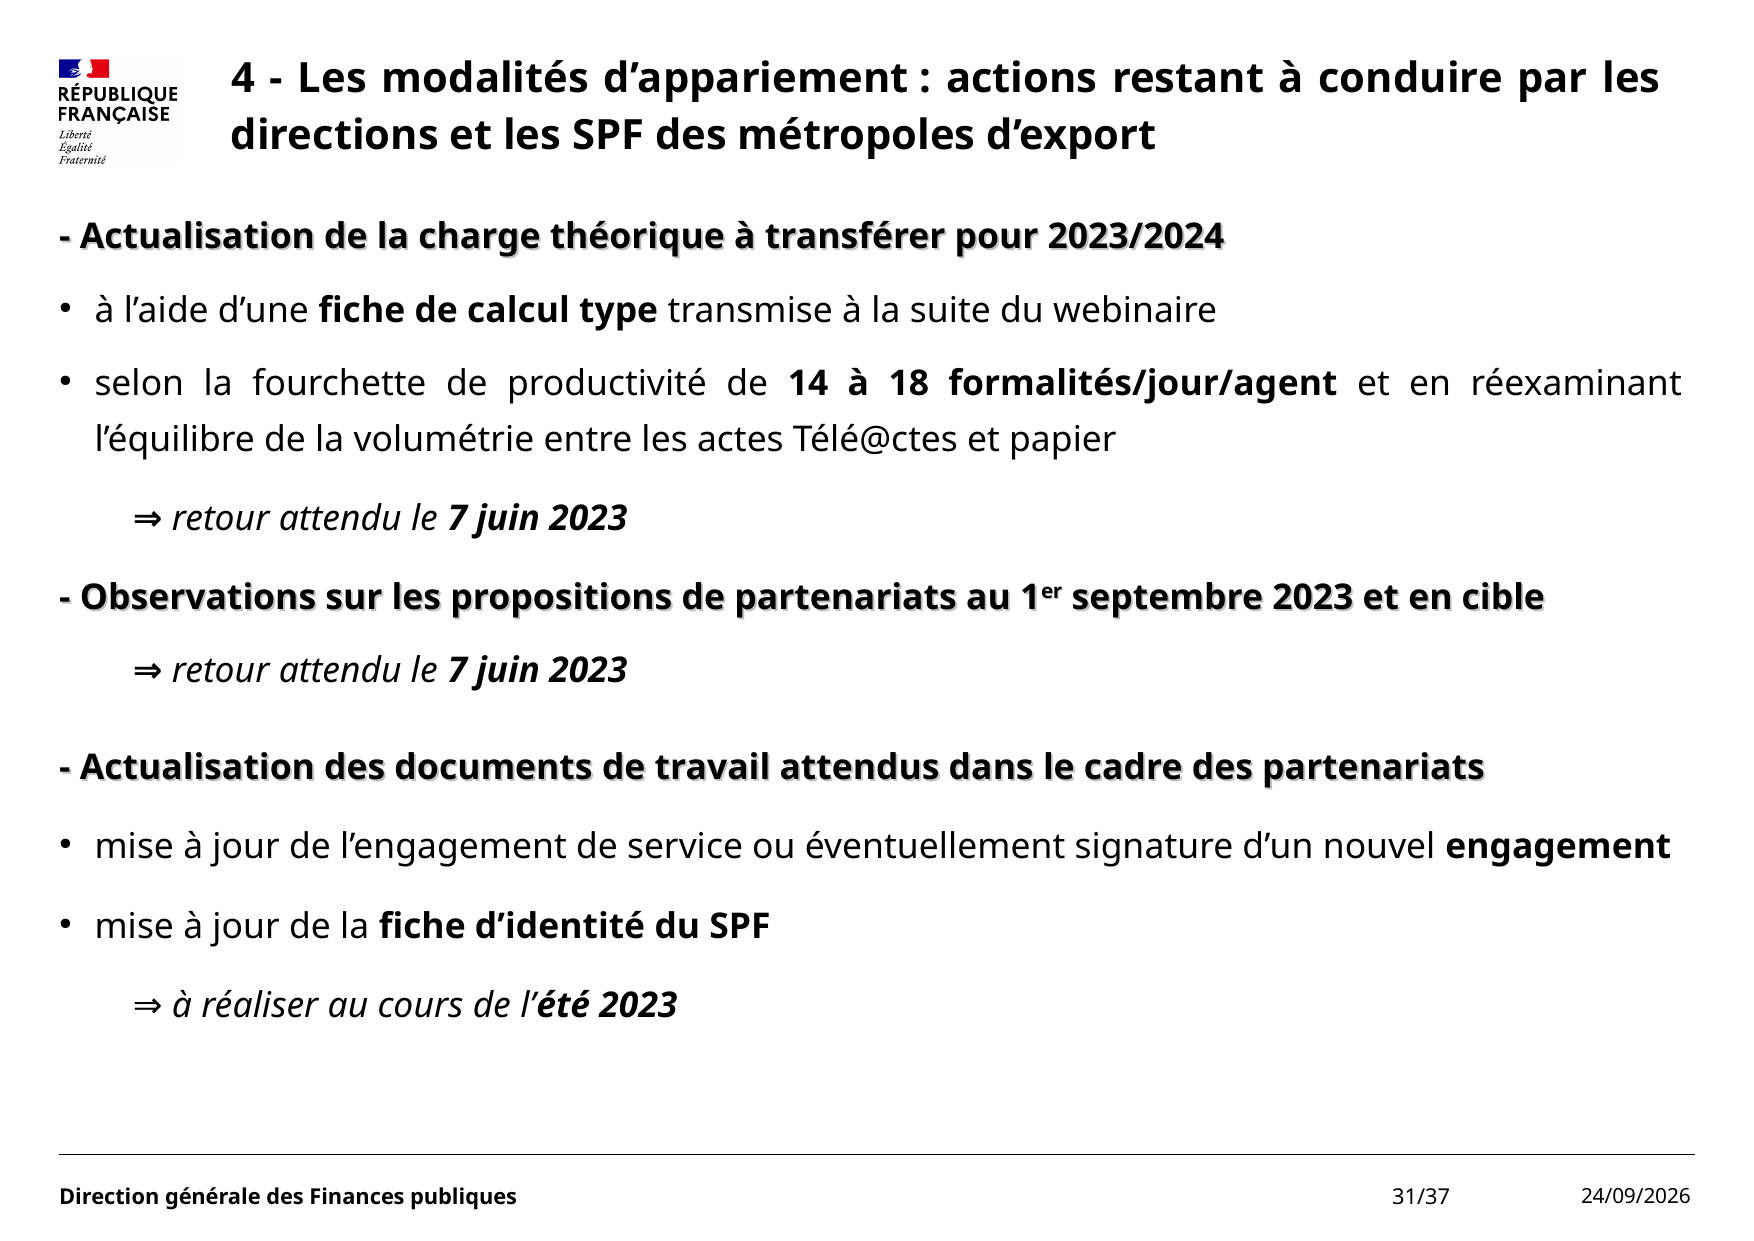

4 - Les modalités d’appariement : actions restant à conduire par les directions et les SPF des métropoles d’export
- Actualisation de la charge théorique à transférer pour 2023/2024
à l’aide d’une fiche de calcul type transmise à la suite du webinaire
selon la fourchette de productivité de 14 à 18 formalités/jour/agent et en réexaminant l’équilibre de la volumétrie entre les actes Télé@ctes et papier
	⇒ retour attendu le 7 juin 2023
- Observations sur les propositions de partenariats au 1er septembre 2023 et en cible
	⇒ retour attendu le 7 juin 2023
- Actualisation des documents de travail attendus dans le cadre des partenariats
mise à jour de l’engagement de service ou éventuellement signature d’un nouvel engagement
mise à jour de la fiche d’identité du SPF
	⇒ à réaliser au cours de l’été 2023